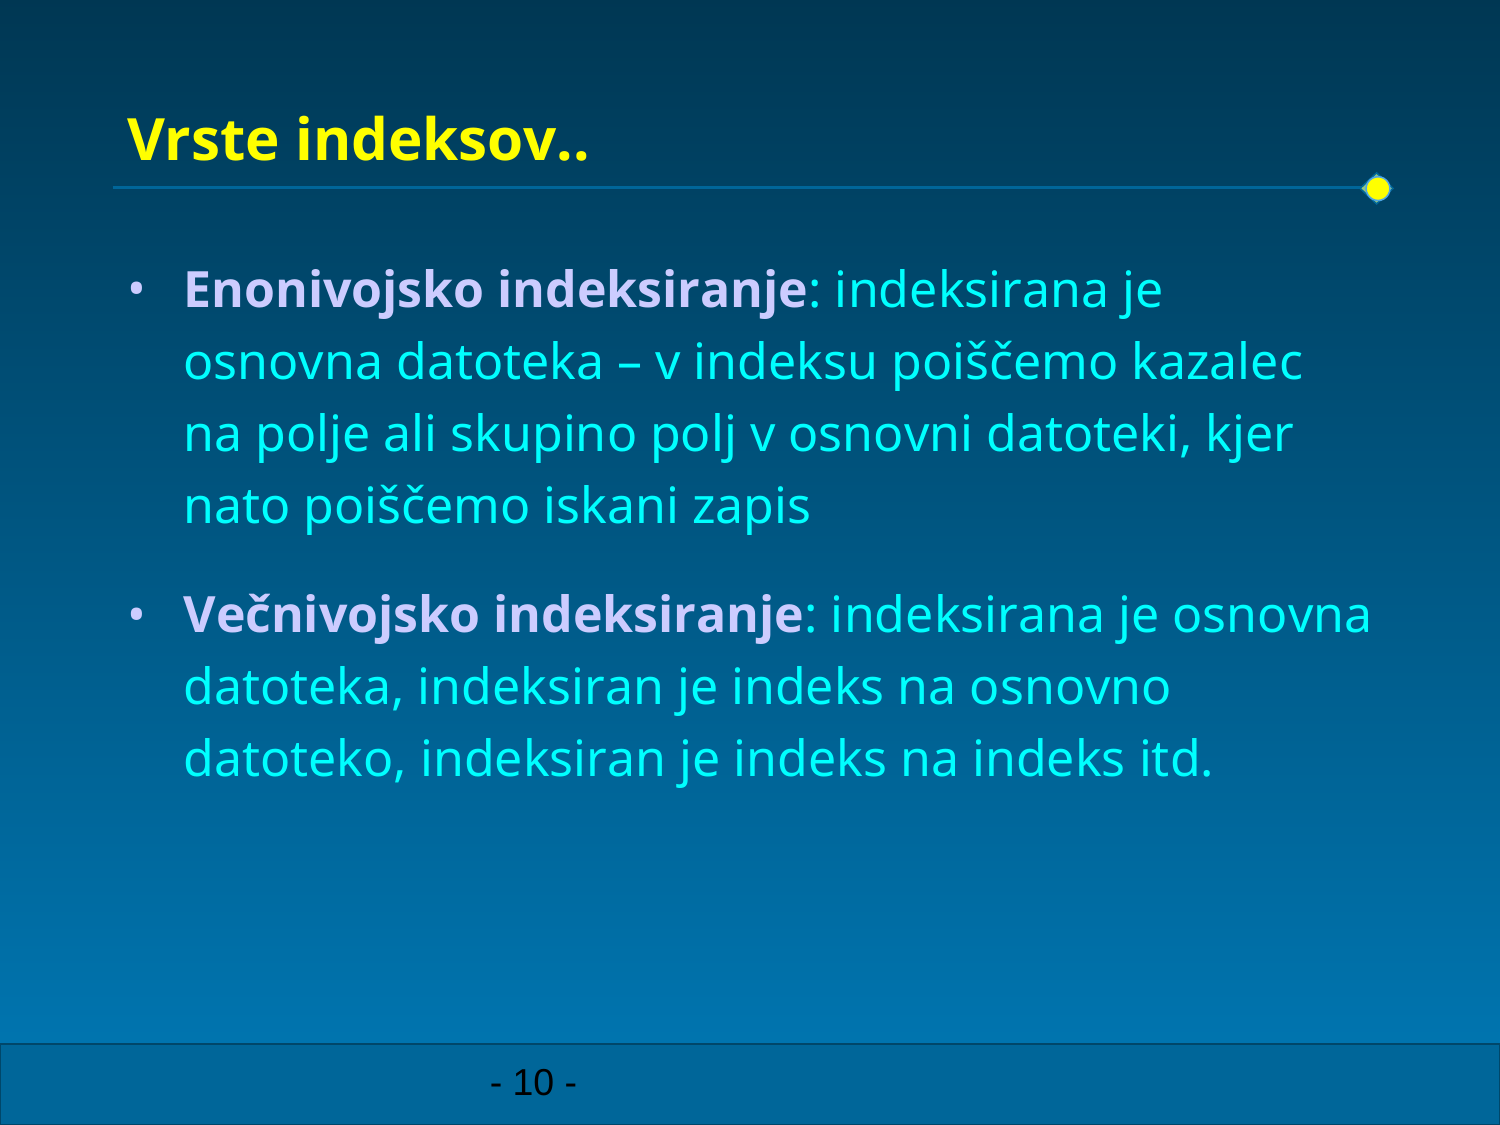

# Vrste indeksov..
Enonivojsko indeksiranje: indeksirana je osnovna datoteka – v indeksu poiščemo kazalec na polje ali skupino polj v osnovni datoteki, kjer nato poiščemo iskani zapis
Večnivojsko indeksiranje: indeksirana je osnovna datoteka, indeksiran je indeks na osnovno datoteko, indeksiran je indeks na indeks itd.